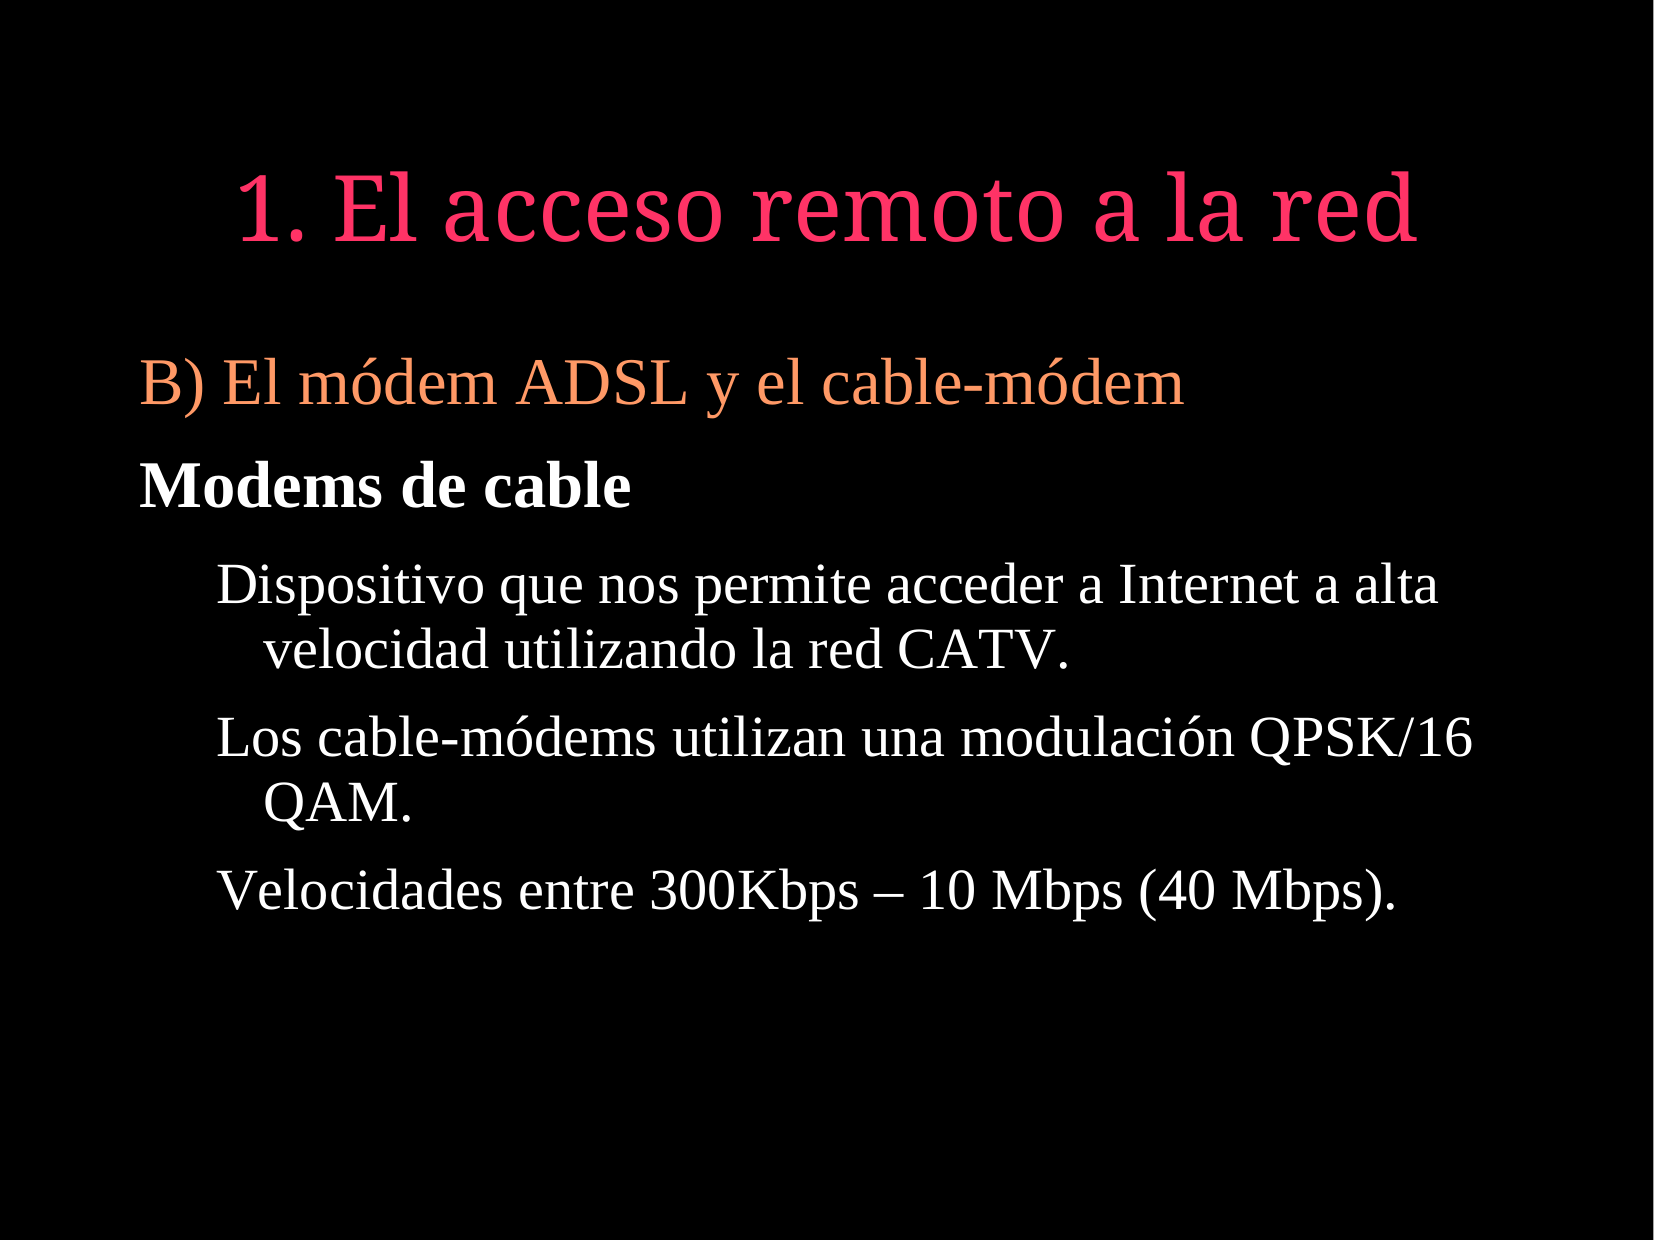

# 1. El acceso remoto a la red
B) El módem ADSL y el cable-módem
Modems de cable
Dispositivo que nos permite acceder a Internet a alta velocidad utilizando la red CATV.
Los cable-módems utilizan una modulación QPSK/16 QAM.
Velocidades entre 300Kbps – 10 Mbps (40 Mbps).